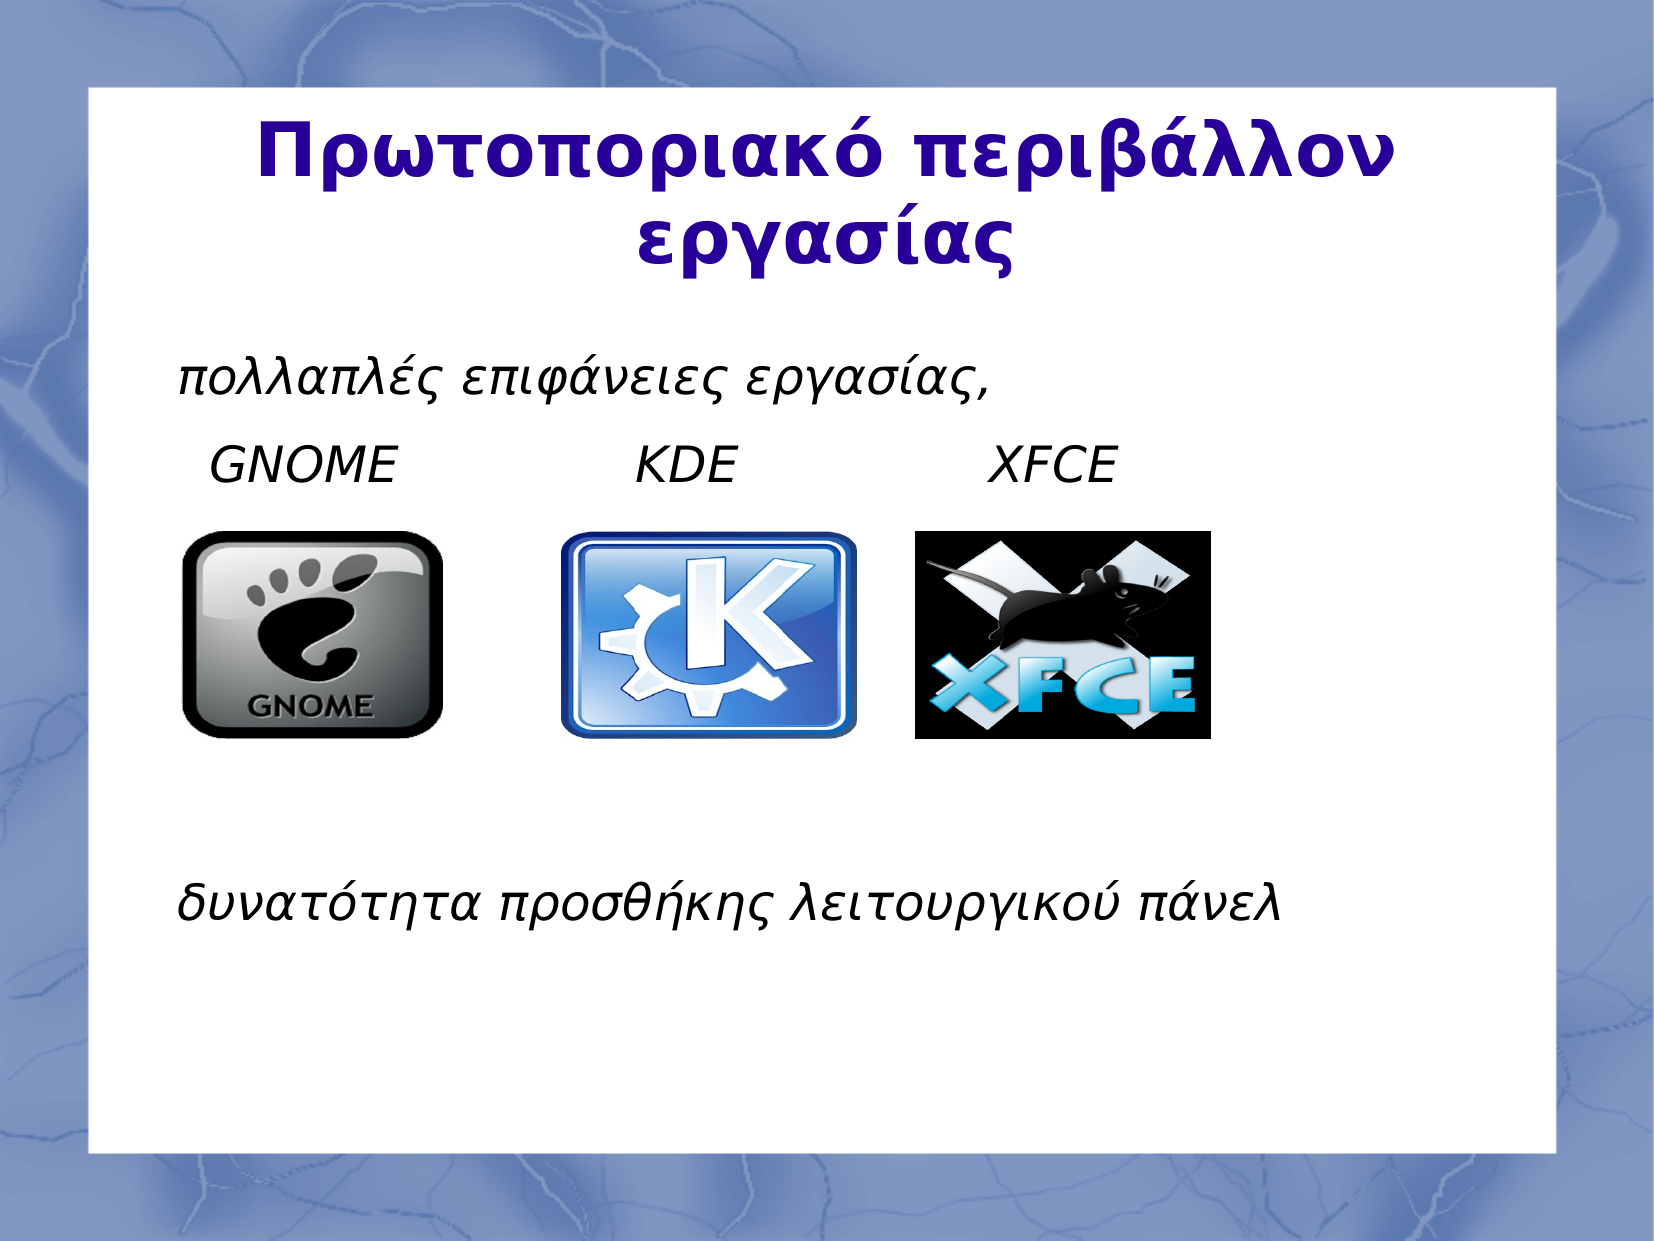

# Πρωτοποριακό περιβάλλον εργασίας
πολλαπλές επιφάνειες εργασίας,
 GNOME 			 KDE				XFCE
δυνατότητα προσθήκης λειτουργικού πάνελ